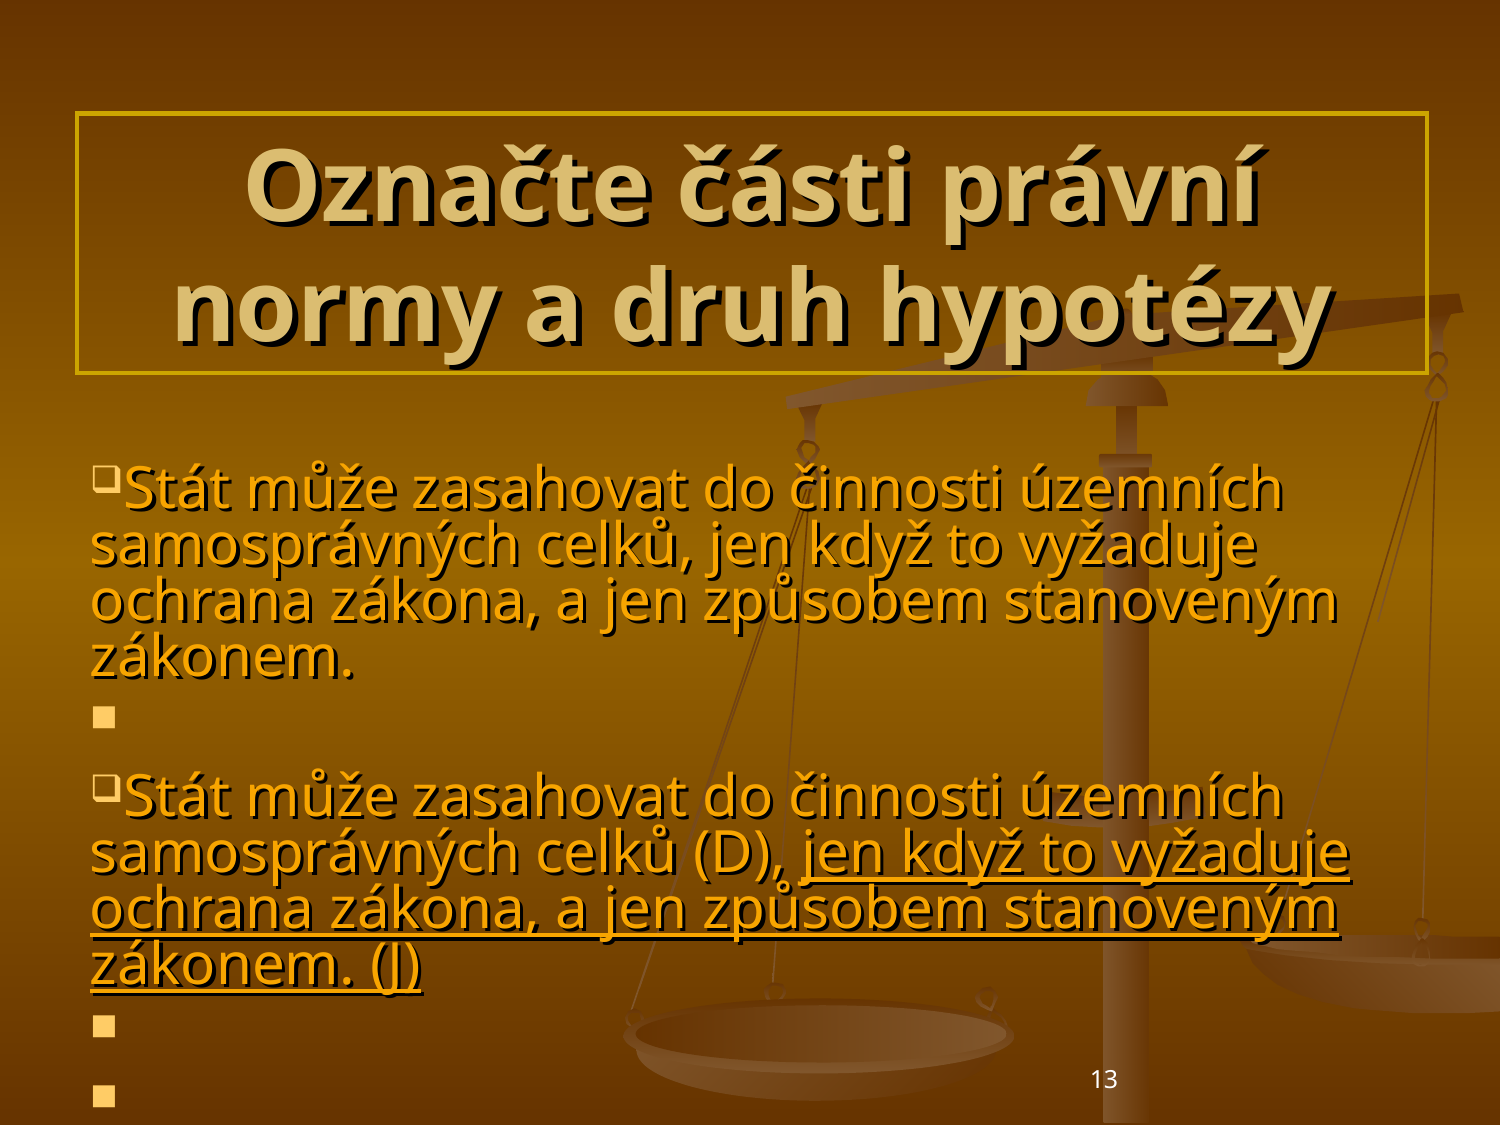

# Označte části právní normy a druh hypotézy
Stát může zasahovat do činnosti územních samosprávných celků, jen když to vyžaduje ochrana zákona, a jen způsobem stanoveným zákonem.
Stát může zasahovat do činnosti územních samosprávných celků (D), jen když to vyžaduje ochrana zákona, a jen způsobem stanoveným zákonem. (J)